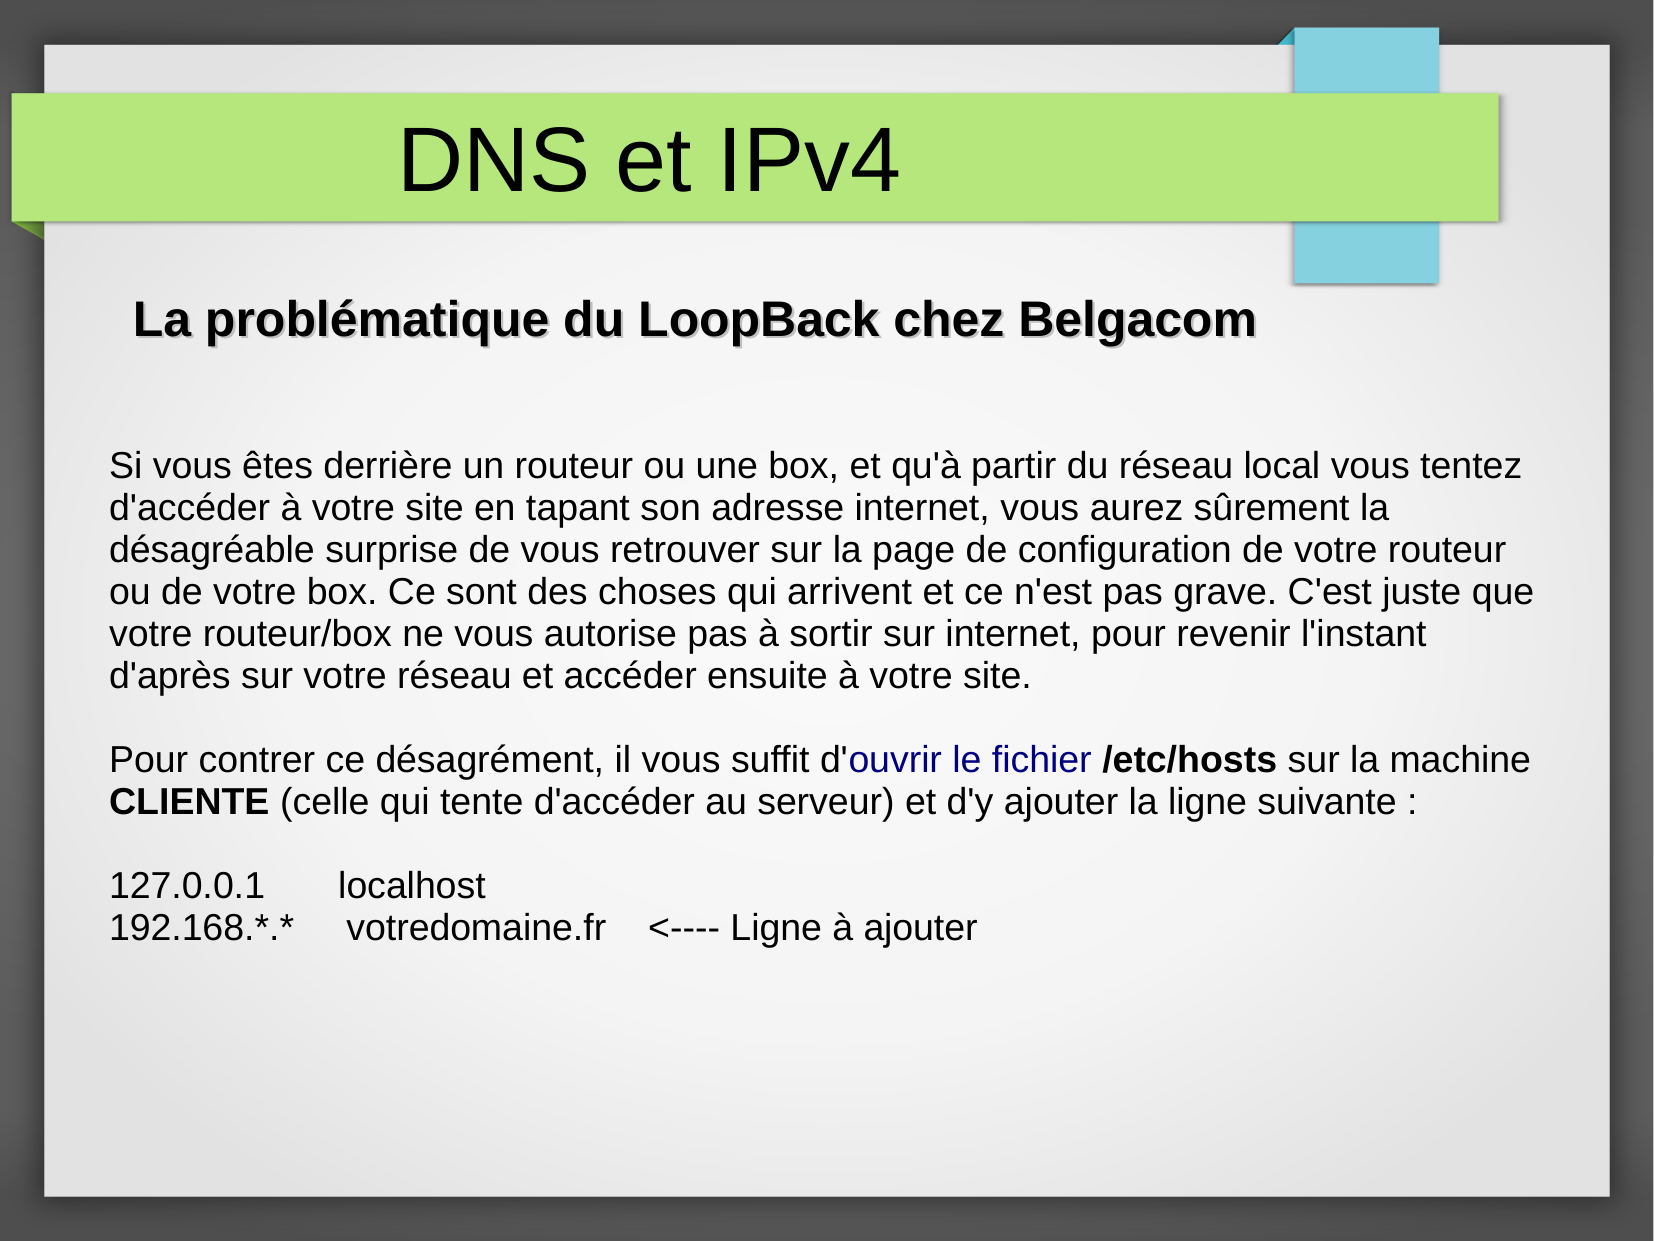

# DNS et IPv4
La problématique du LoopBack chez Belgacom
Si vous êtes derrière un routeur ou une box, et qu'à partir du réseau local vous tentez d'accéder à votre site en tapant son adresse internet, vous aurez sûrement la désagréable surprise de vous retrouver sur la page de configuration de votre routeur ou de votre box. Ce sont des choses qui arrivent et ce n'est pas grave. C'est juste que votre routeur/box ne vous autorise pas à sortir sur internet, pour revenir l'instant d'après sur votre réseau et accéder ensuite à votre site.
Pour contrer ce désagrément, il vous suffit d'ouvrir le fichier /etc/hosts sur la machine CLIENTE (celle qui tente d'accéder au serveur) et d'y ajouter la ligne suivante :
127.0.0.1 localhost
192.168.*.* votredomaine.fr <---- Ligne à ajouter